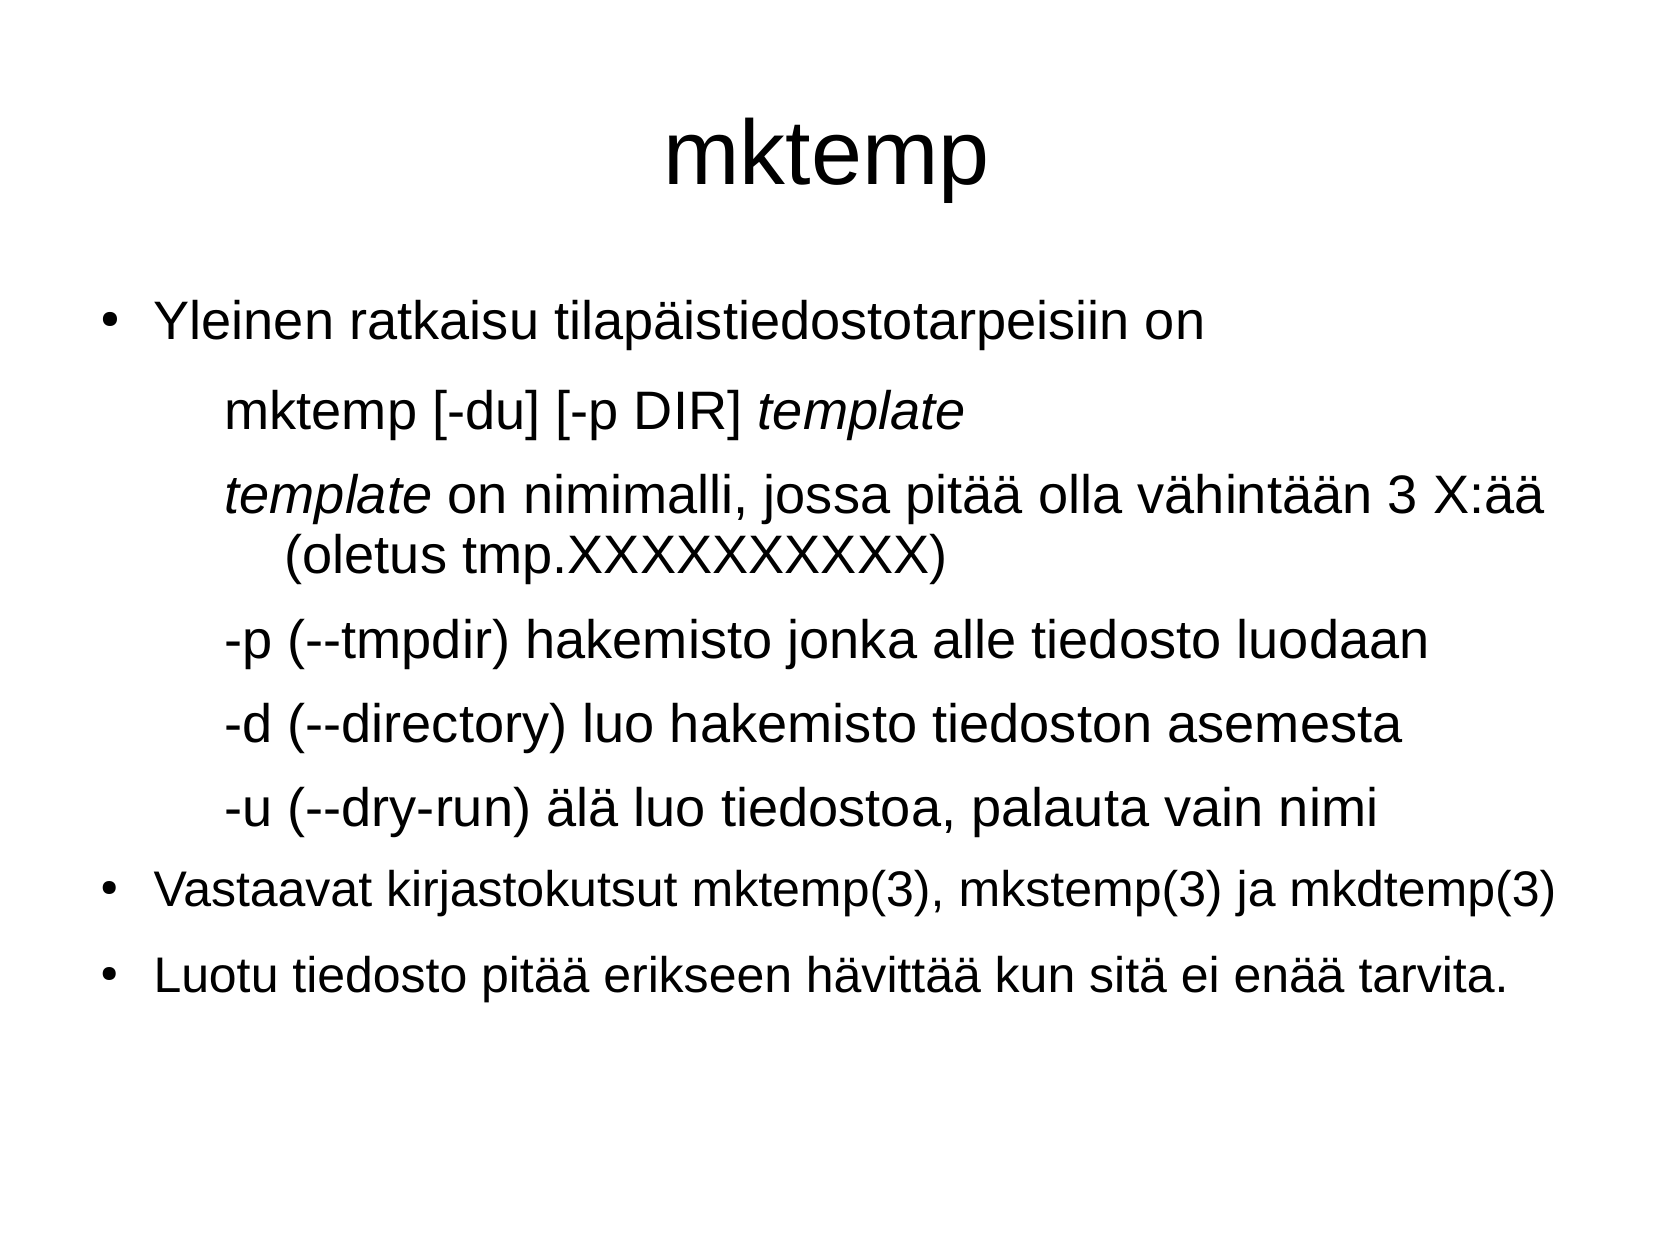

# mktemp
Yleinen ratkaisu tilapäistiedostotarpeisiin on
mktemp [-du] [-p DIR] template
template on nimimalli, jossa pitää olla vähintään 3 X:ää (oletus tmp.XXXXXXXXXX)
-p (--tmpdir) hakemisto jonka alle tiedosto luodaan
-d (--directory) luo hakemisto tiedoston asemesta
-u (--dry-run) älä luo tiedostoa, palauta vain nimi
Vastaavat kirjastokutsut mktemp(3), mkstemp(3) ja mkdtemp(3)
Luotu tiedosto pitää erikseen hävittää kun sitä ei enää tarvita.